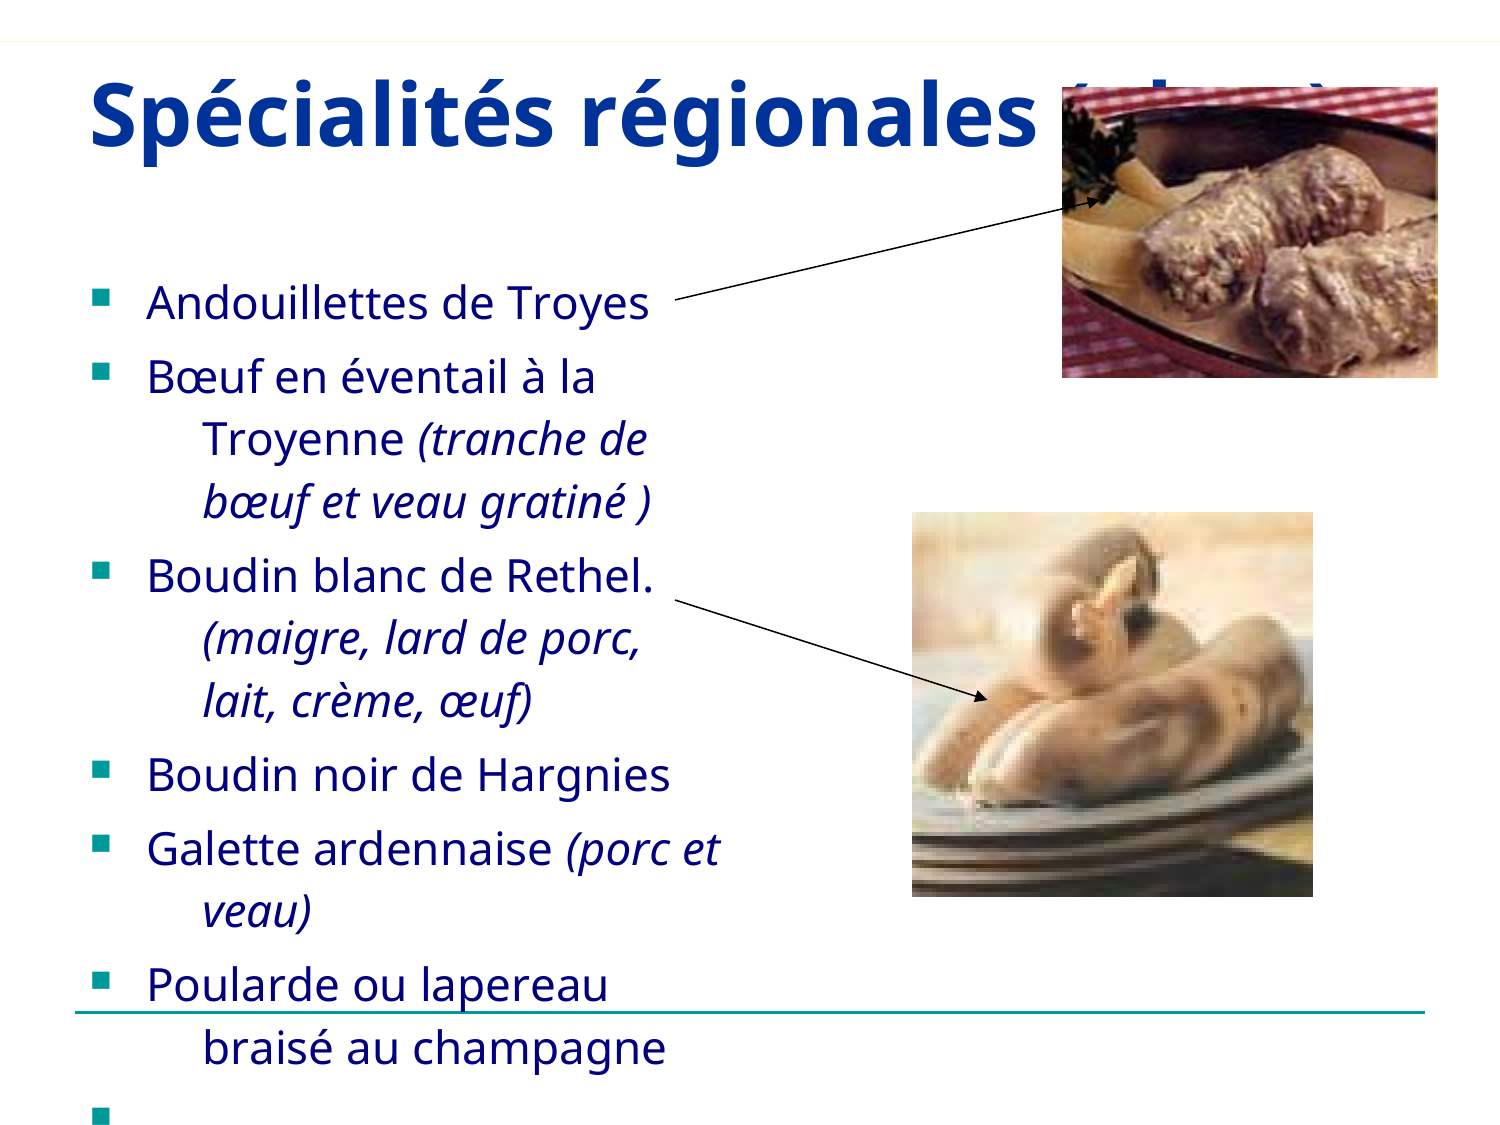

# Spécialités régionales (plats)
Andouillettes de Troyes
Bœuf en éventail à la Troyenne (tranche de bœuf et veau gratiné )
Boudin blanc de Rethel. (maigre, lard de porc, lait, crème, œuf)
Boudin noir de Hargnies
Galette ardennaise (porc et veau)
Poularde ou lapereau braisé au champagne